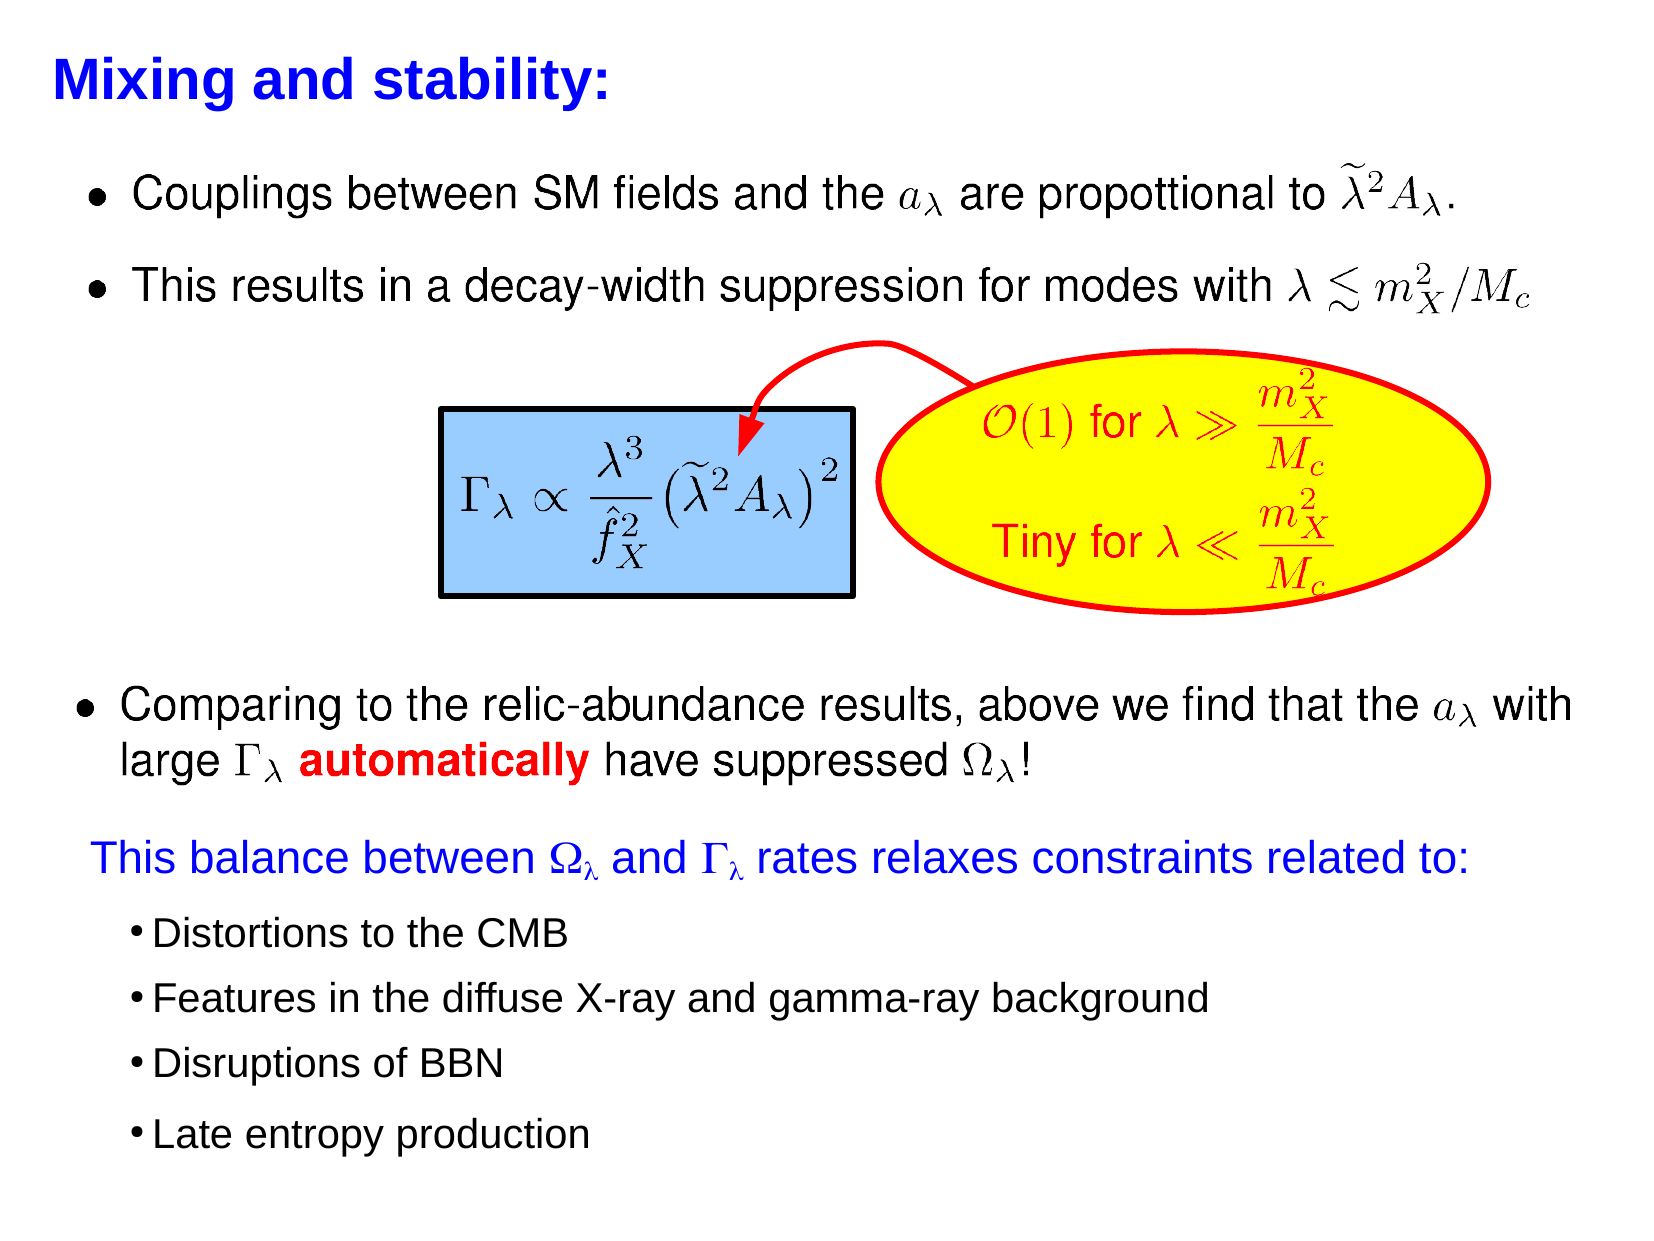

Mixing and stability:
This balance between Wl and Gl rates relaxes constraints related to:
Distortions to the CMB
Features in the diffuse X-ray and gamma-ray background
Disruptions of BBN
Late entropy production